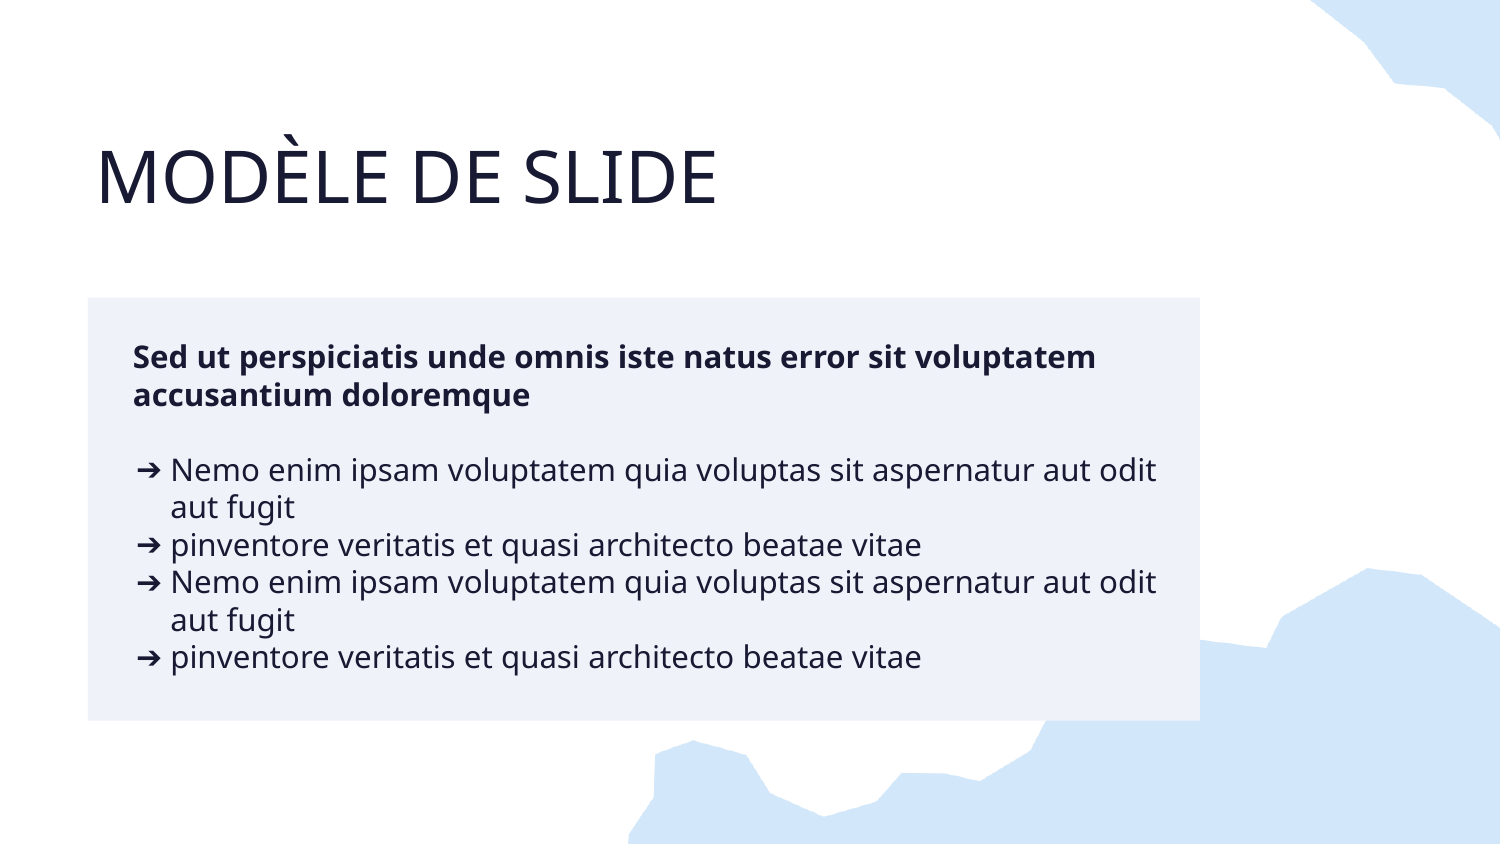

MODÈLE DE SLIDE
Sed ut perspiciatis unde omnis iste natus error sit voluptatem accusantium doloremque
Nemo enim ipsam voluptatem quia voluptas sit aspernatur aut odit aut fugit
pinventore veritatis et quasi architecto beatae vitae
Nemo enim ipsam voluptatem quia voluptas sit aspernatur aut odit aut fugit
pinventore veritatis et quasi architecto beatae vitae